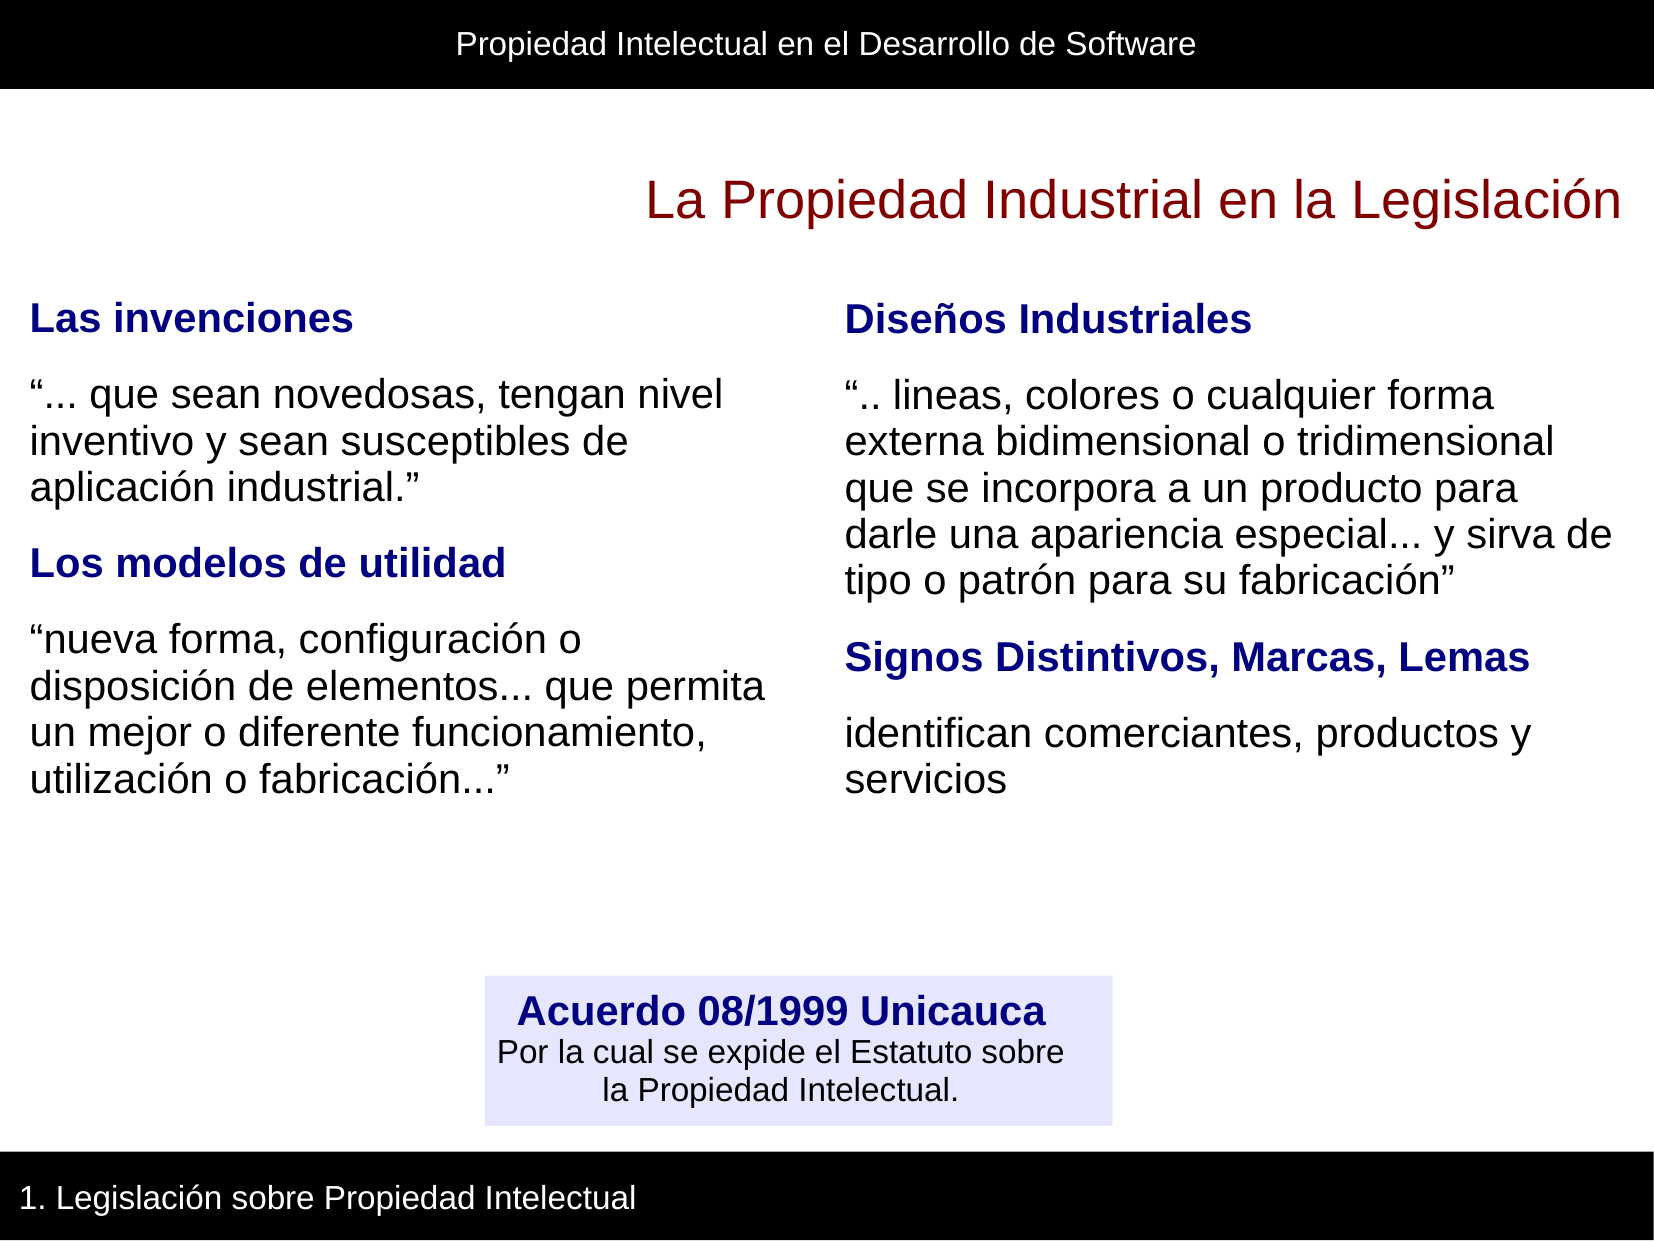

# La Propiedad Industrial en la Legislación
Las invenciones
“... que sean novedosas, tengan nivel inventivo y sean susceptibles de aplicación industrial.”
Los modelos de utilidad
“nueva forma, configuración o disposición de elementos... que permita un mejor o diferente funcionamiento, utilización o fabricación...”
Diseños Industriales
“.. lineas, colores o cualquier forma externa bidimensional o tridimensional que se incorpora a un producto para darle una apariencia especial... y sirva de tipo o patrón para su fabricación”
Signos Distintivos, Marcas, Lemas
identifican comerciantes, productos y servicios
Acuerdo 08/1999 Unicauca
Por la cual se expide el Estatuto sobre la Propiedad Intelectual.
1. Legislación sobre Propiedad Intelectual